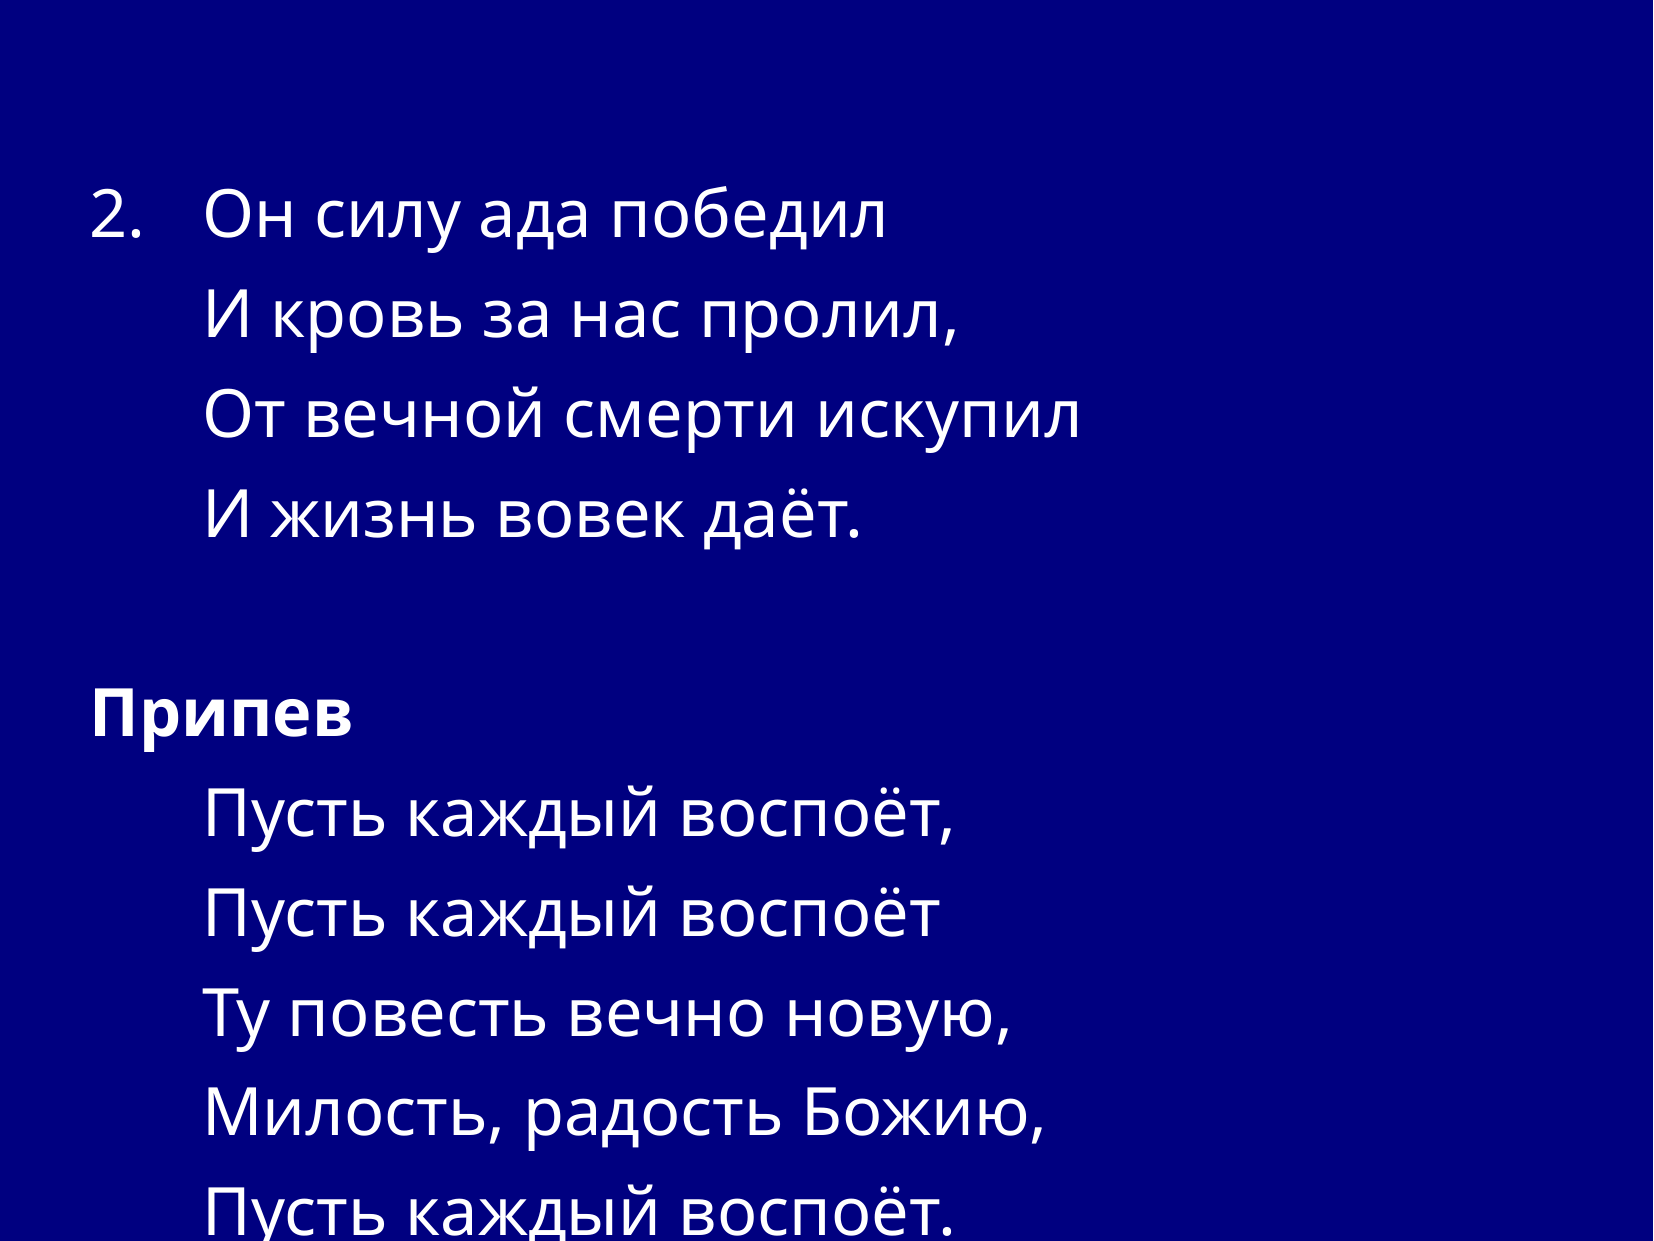

2.	Он силу ада победил
	И кровь за нас пролил,
	От вечной смерти искупил
	И жизнь вовек даёт.
Припев
	Пусть каждый воспоёт,
	Пусть каждый воспоёт
	Ту повесть вечно новую,
	Милость, радость Божию,
	Пусть каждый воспоёт.